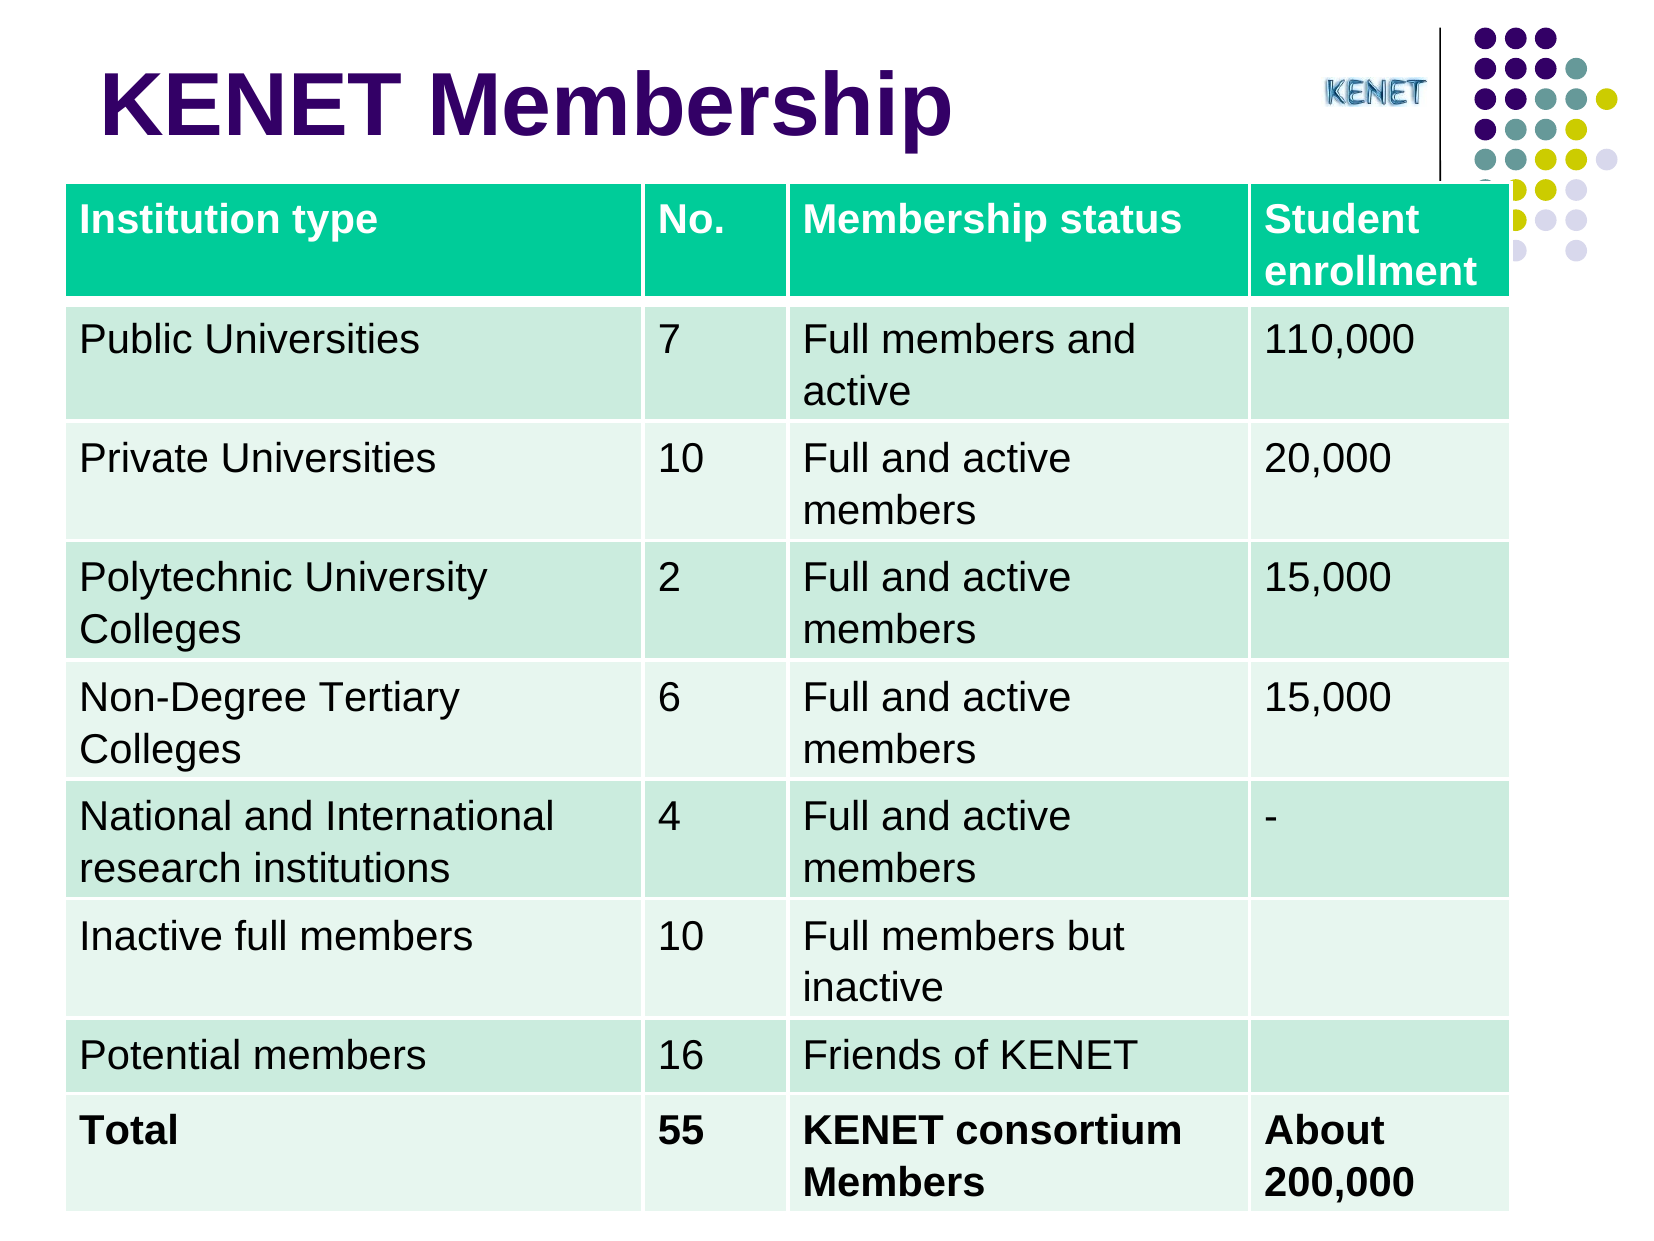

KENET Membership
| Institution type | No. | Membership status | Student enrollment |
| --- | --- | --- | --- |
| Public Universities | 7 | Full members and active | 110,000 |
| Private Universities | 10 | Full and active members | 20,000 |
| Polytechnic University Colleges | 2 | Full and active members | 15,000 |
| Non-Degree Tertiary Colleges | 6 | Full and active members | 15,000 |
| National and International research institutions | 4 | Full and active members | - |
| Inactive full members | 10 | Full members but inactive | |
| Potential members | 16 | Friends of KENET | |
| Total | 55 | KENET consortium Members | About 200,000 |